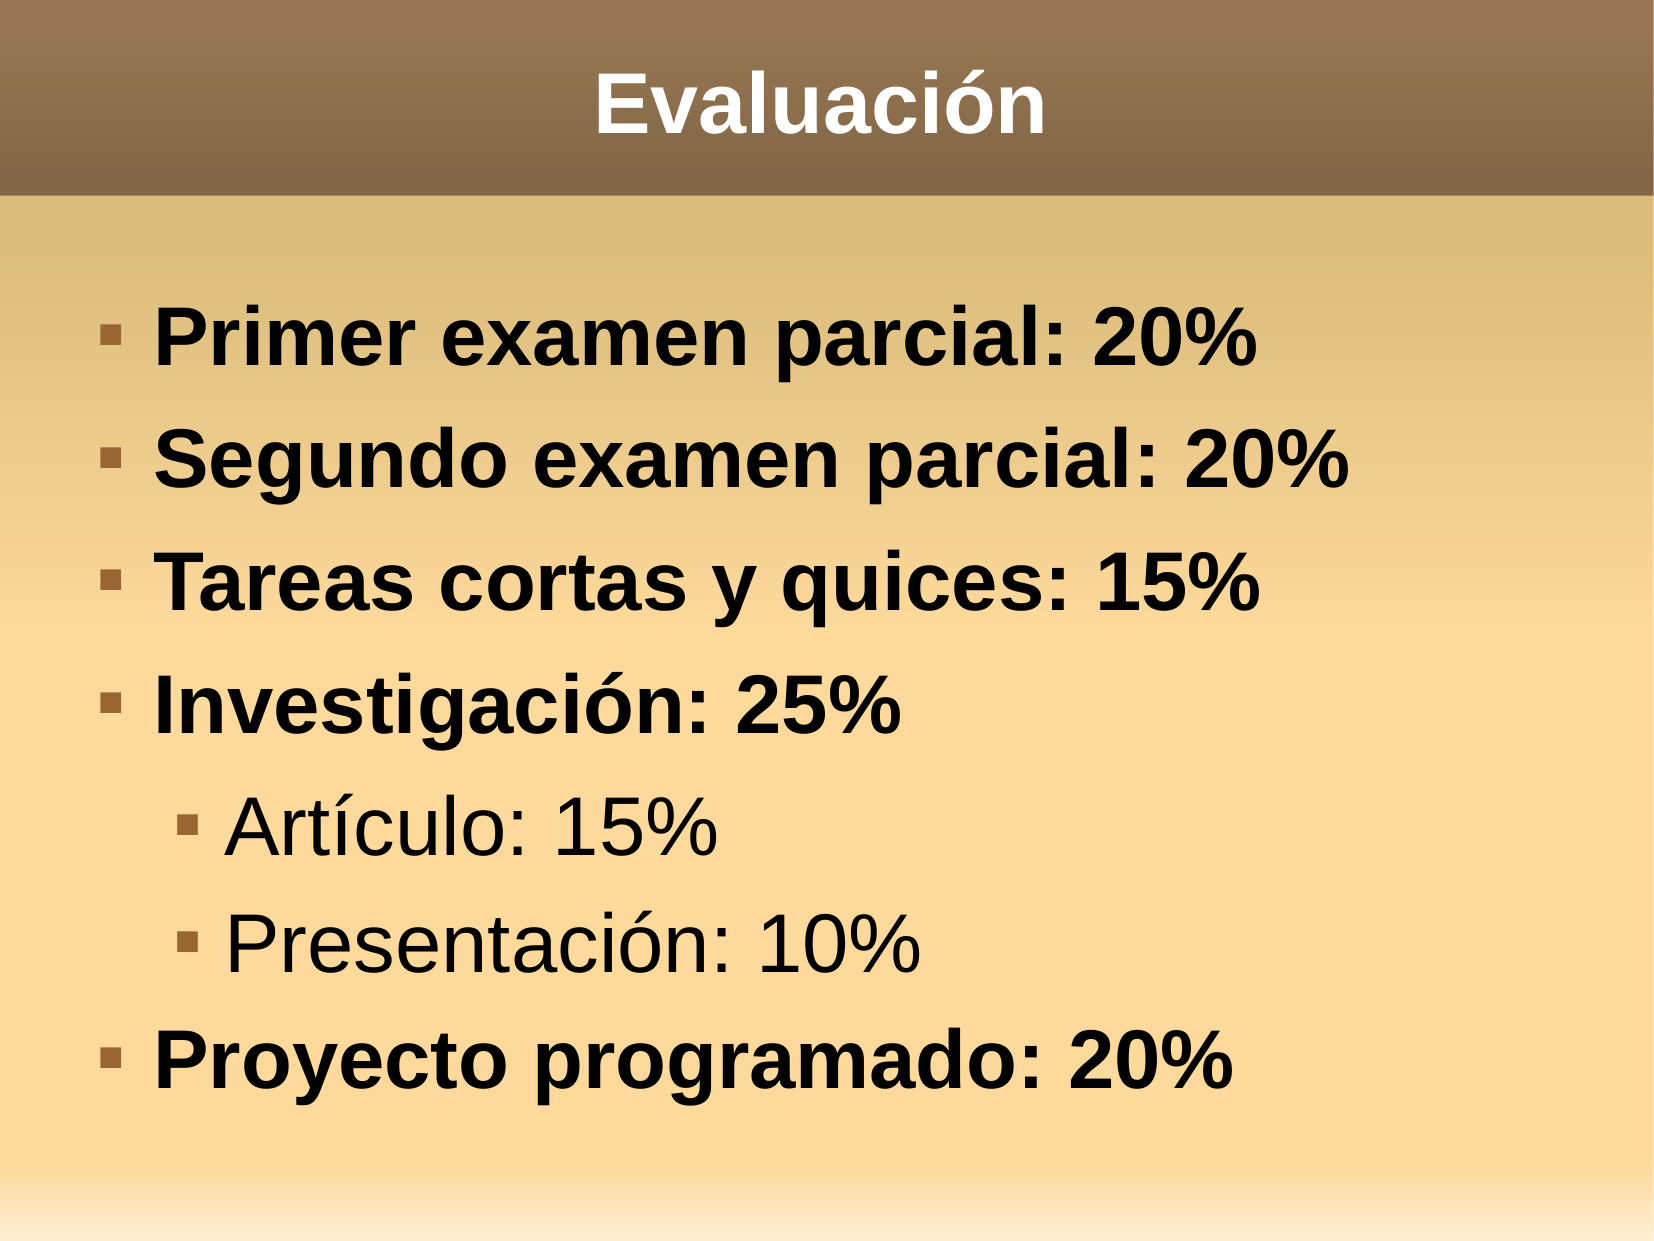

# Evaluación
Primer examen parcial: 20%
Segundo examen parcial: 20%
Tareas cortas y quices: 15%
Investigación: 25%
Artículo: 15%
Presentación: 10%
Proyecto programado: 20%